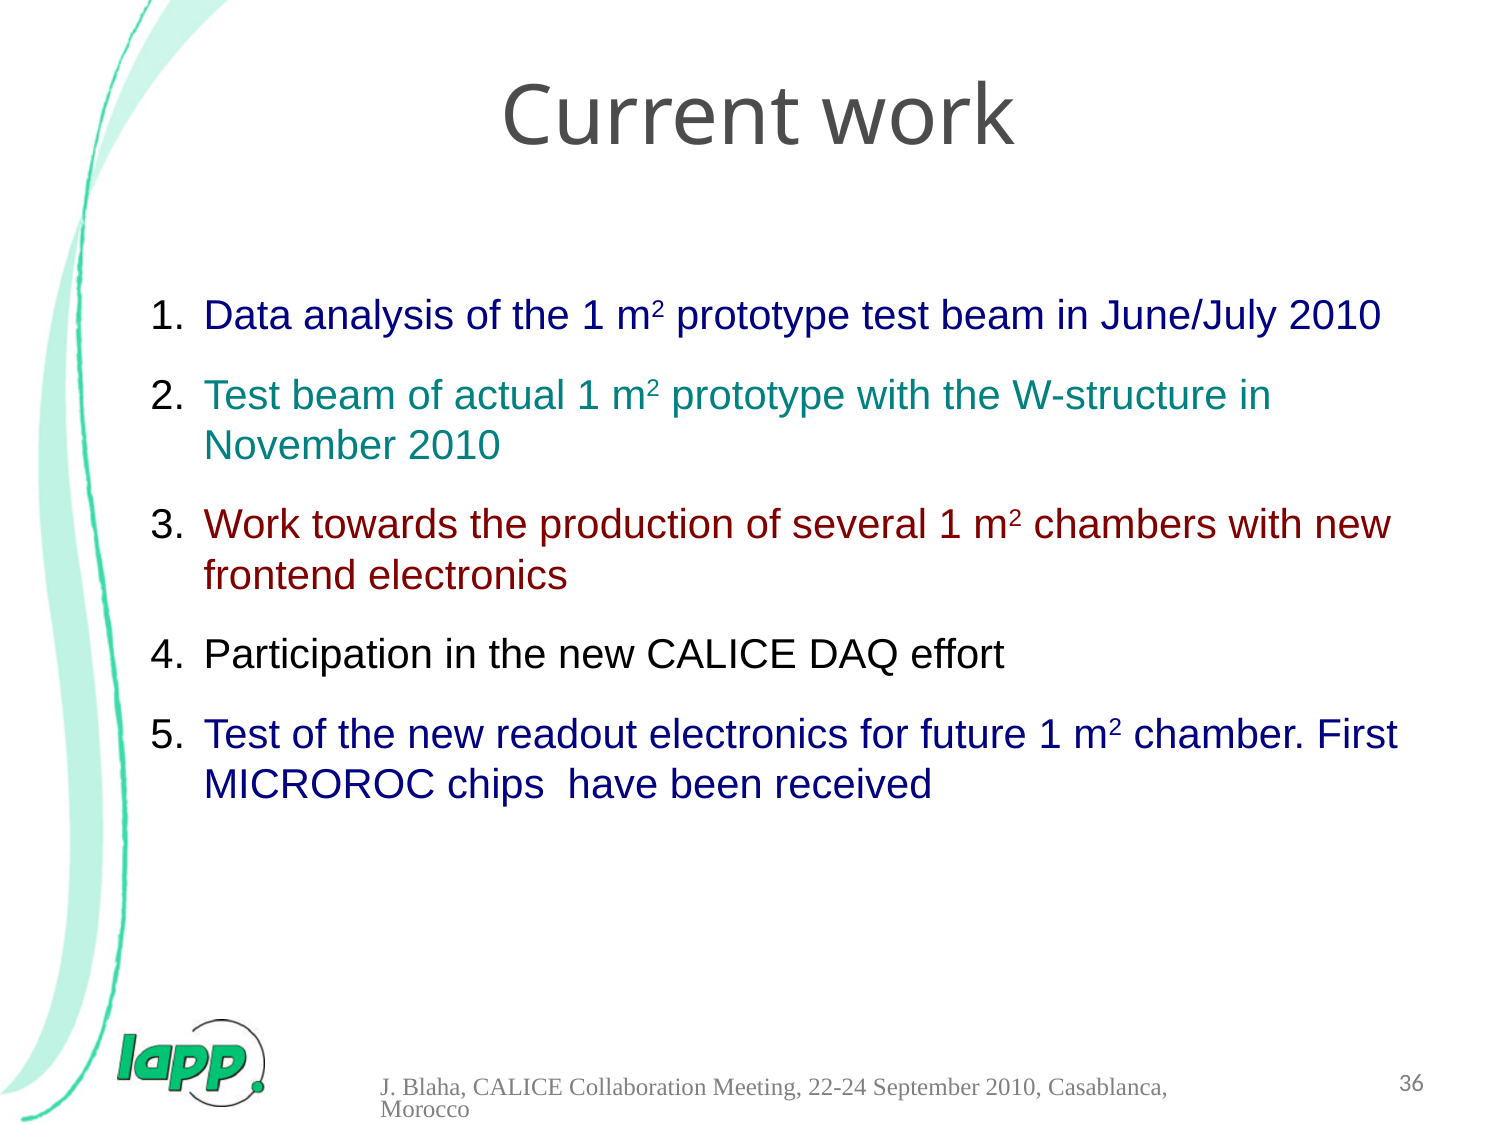

Current work
#
Data analysis of the 1 m2 prototype test beam in June/July 2010
Test beam of actual 1 m2 prototype with the W-structure in November 2010
Work towards the production of several 1 m2 chambers with new frontend electronics
Participation in the new CALICE DAQ effort
Test of the new readout electronics for future 1 m2 chamber. First MICROROC chips have been received
36
J. Blaha, CALICE Collaboration Meeting, 22-24 September 2010, Casablanca, Morocco